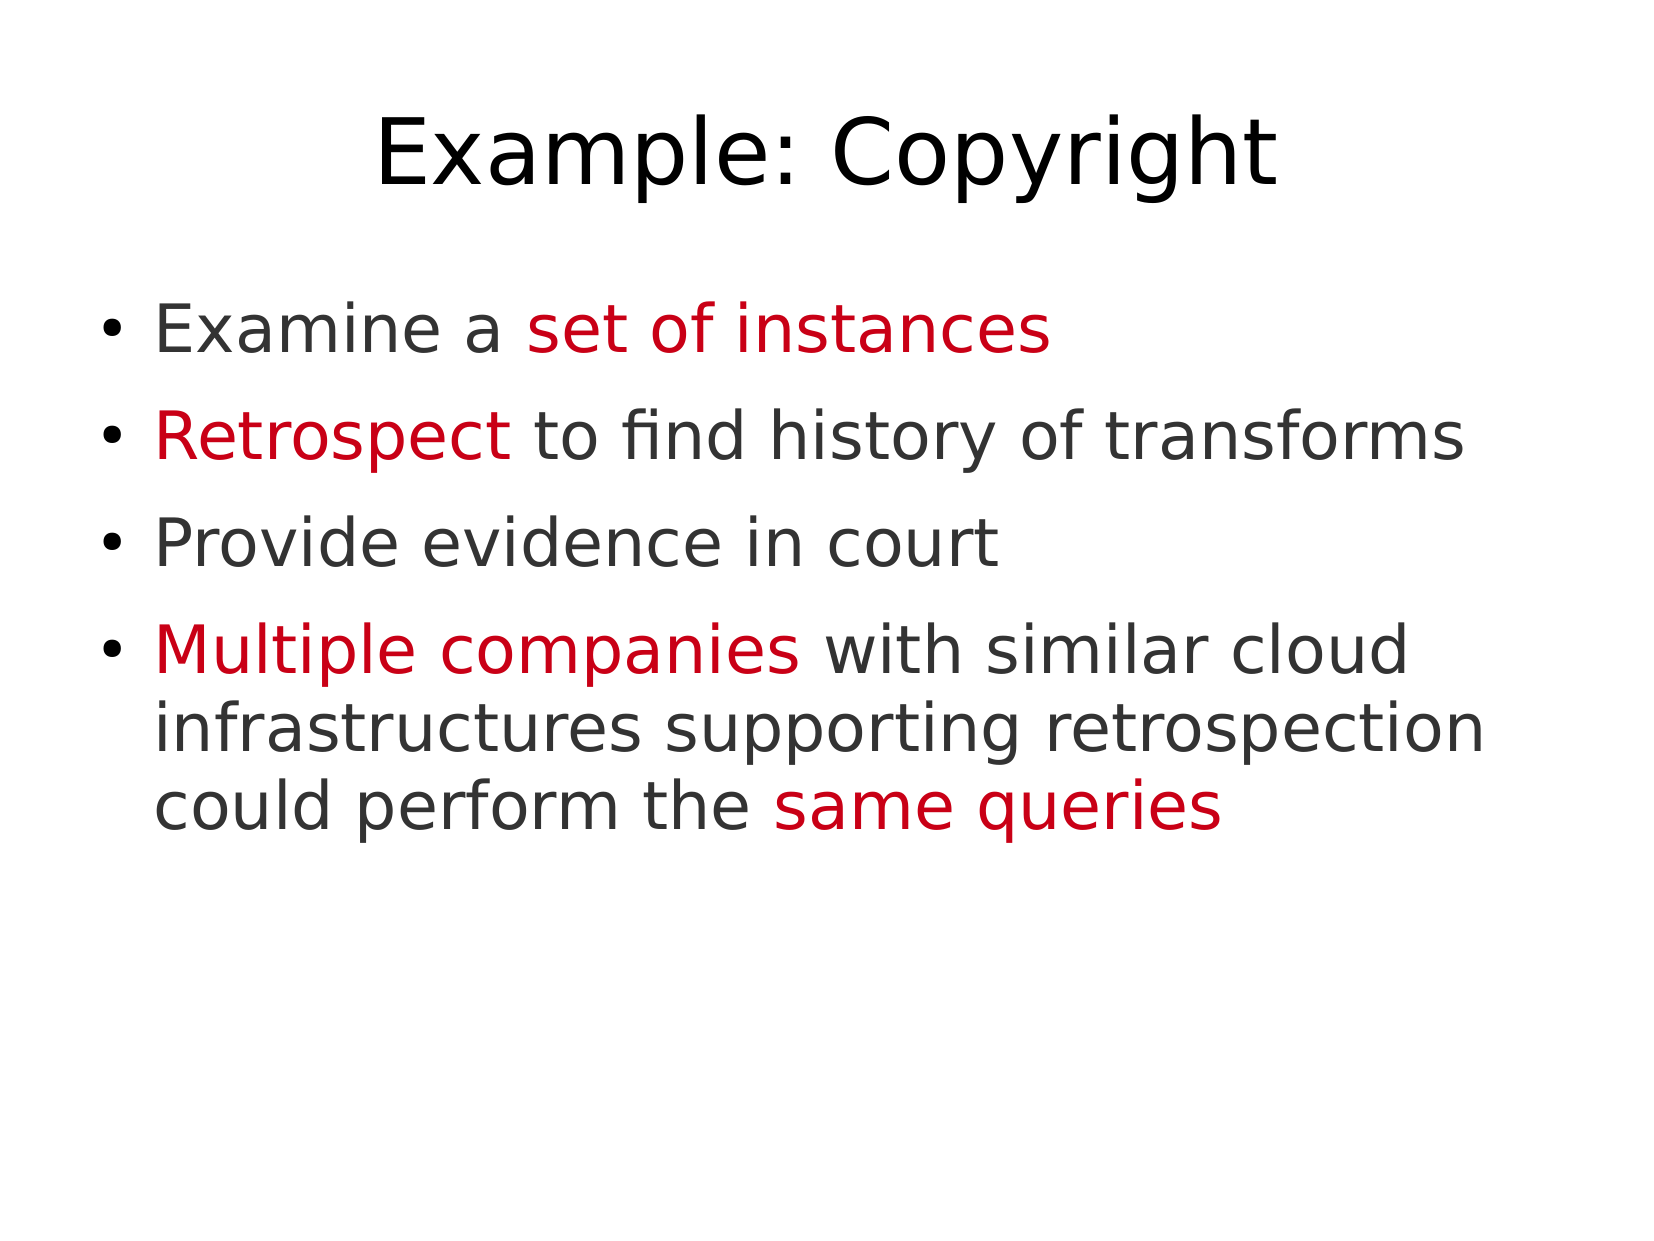

# Example: Copyright
Examine a set of instances
Retrospect to find history of transforms
Provide evidence in court
Multiple companies with similar cloud infrastructures supporting retrospection could perform the same queries